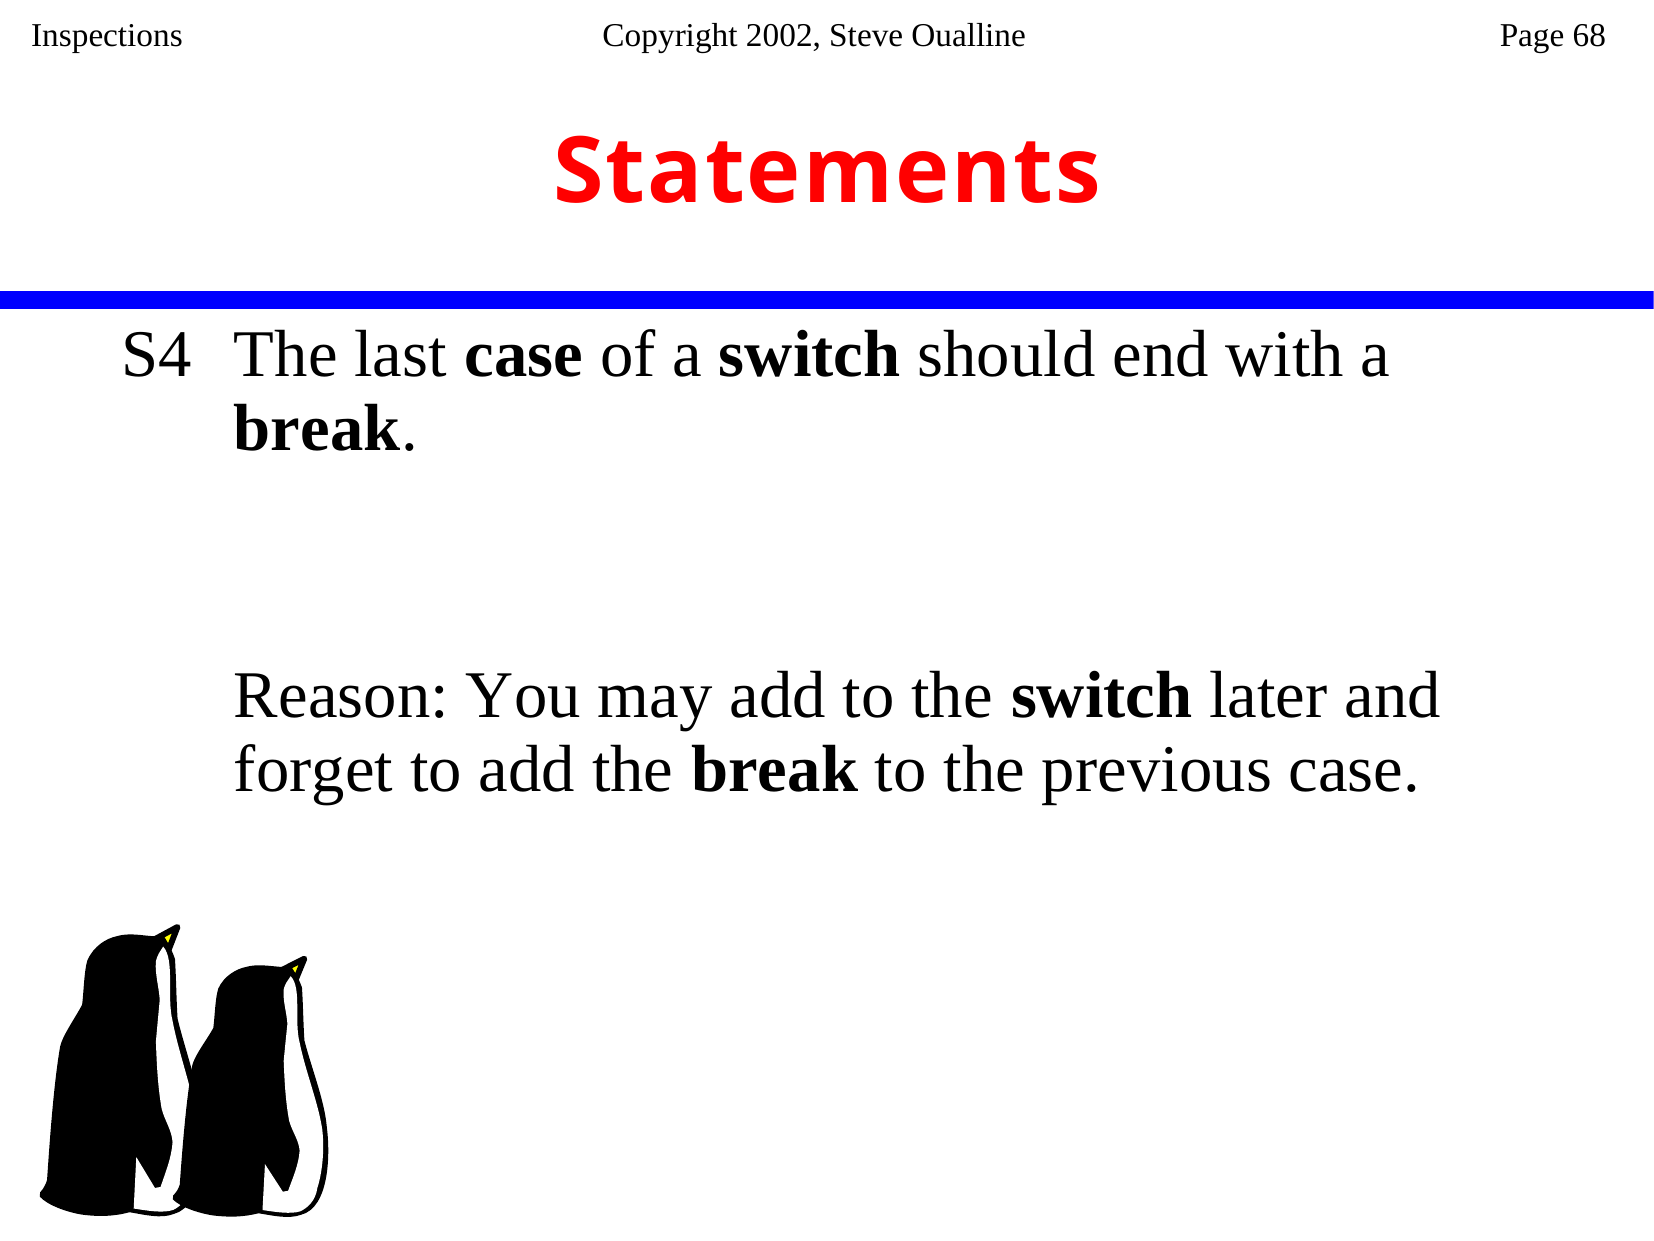

# Statements
S4 	The last case of a switch should end with a break.
Reason: You may add to the switch later and forget to add the break to the previous case.